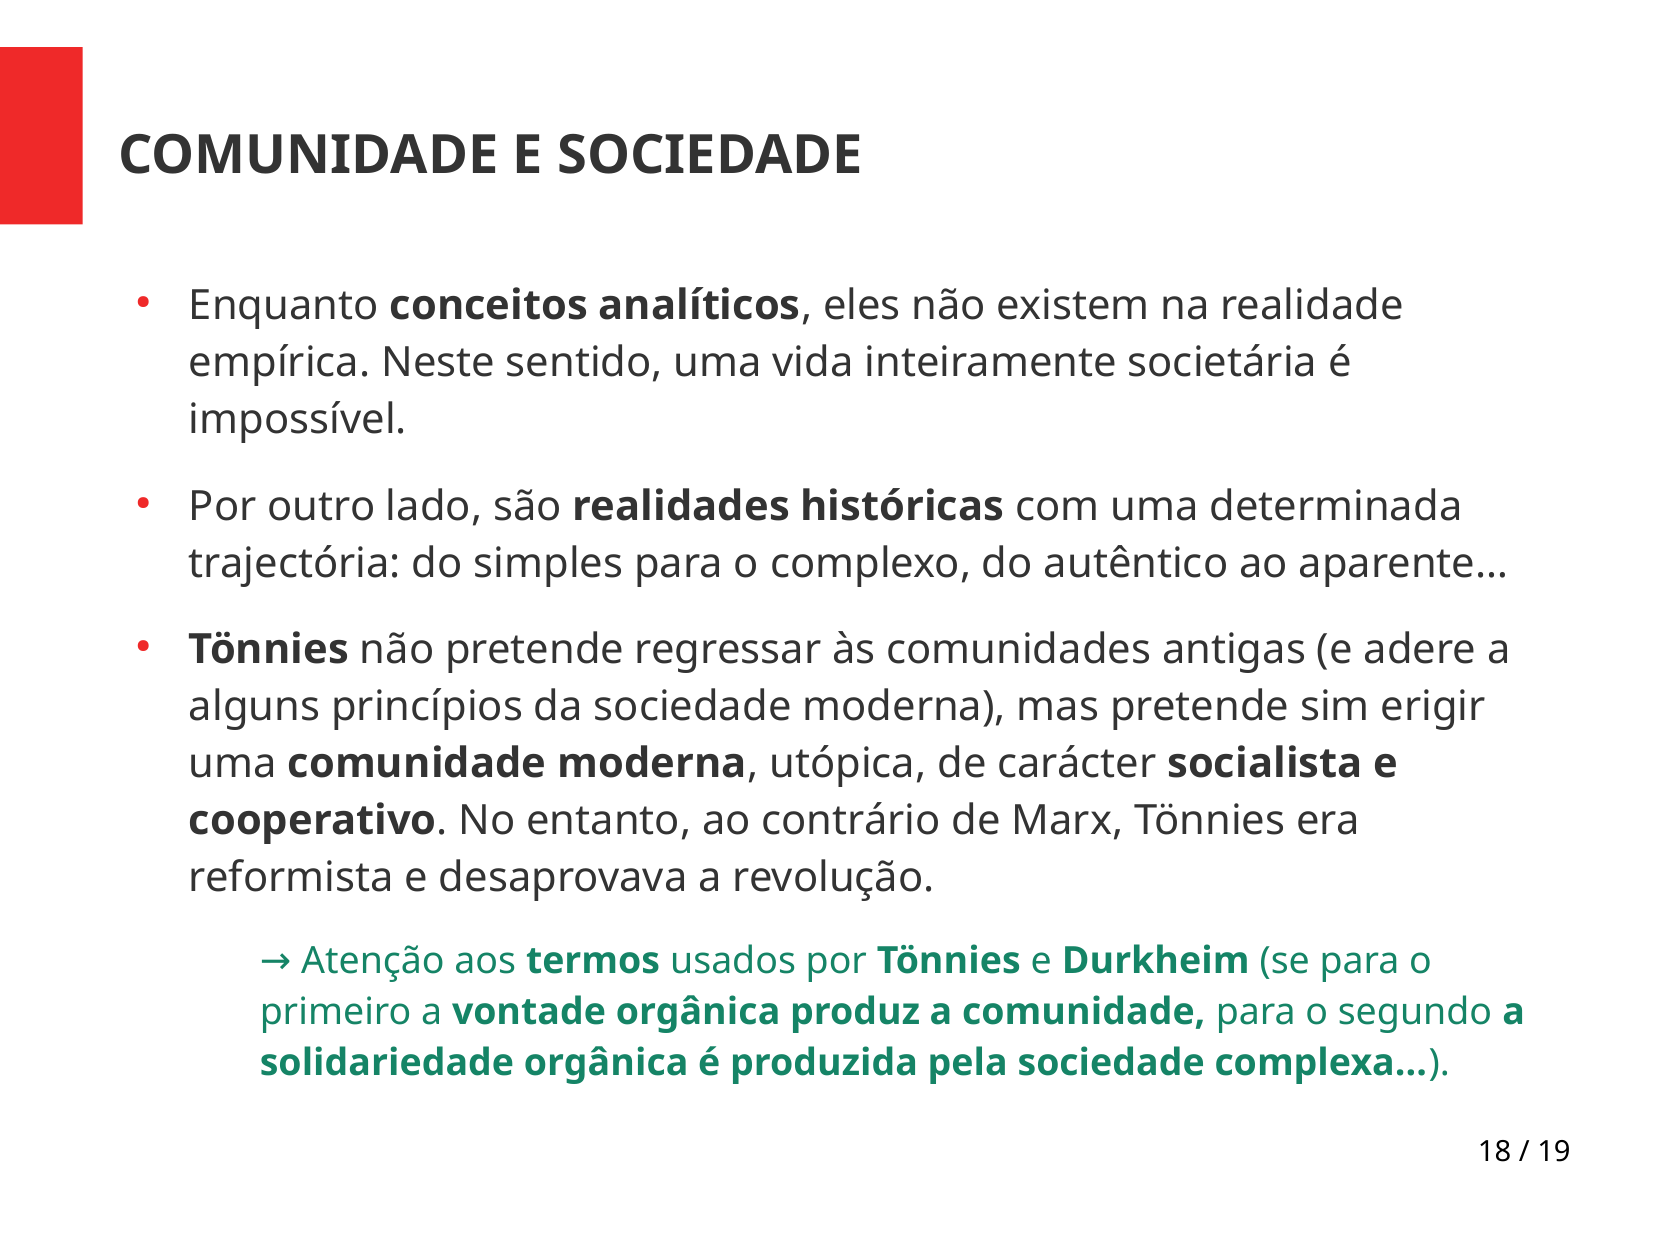

# COMUNIDADE E SOCIEDADE
Enquanto conceitos analíticos, eles não existem na realidade empírica. Neste sentido, uma vida inteiramente societária é impossível.
Por outro lado, são realidades históricas com uma determinada trajectória: do simples para o complexo, do autêntico ao aparente…
Tönnies não pretende regressar às comunidades antigas (e adere a alguns princípios da sociedade moderna), mas pretende sim erigir uma comunidade moderna, utópica, de carácter socialista e cooperativo. No entanto, ao contrário de Marx, Tönnies era reformista e desaprovava a revolução.
→ Atenção aos termos usados por Tönnies e Durkheim (se para o primeiro a vontade orgânica produz a comunidade, para o segundo a solidariedade orgânica é produzida pela sociedade complexa...).
18